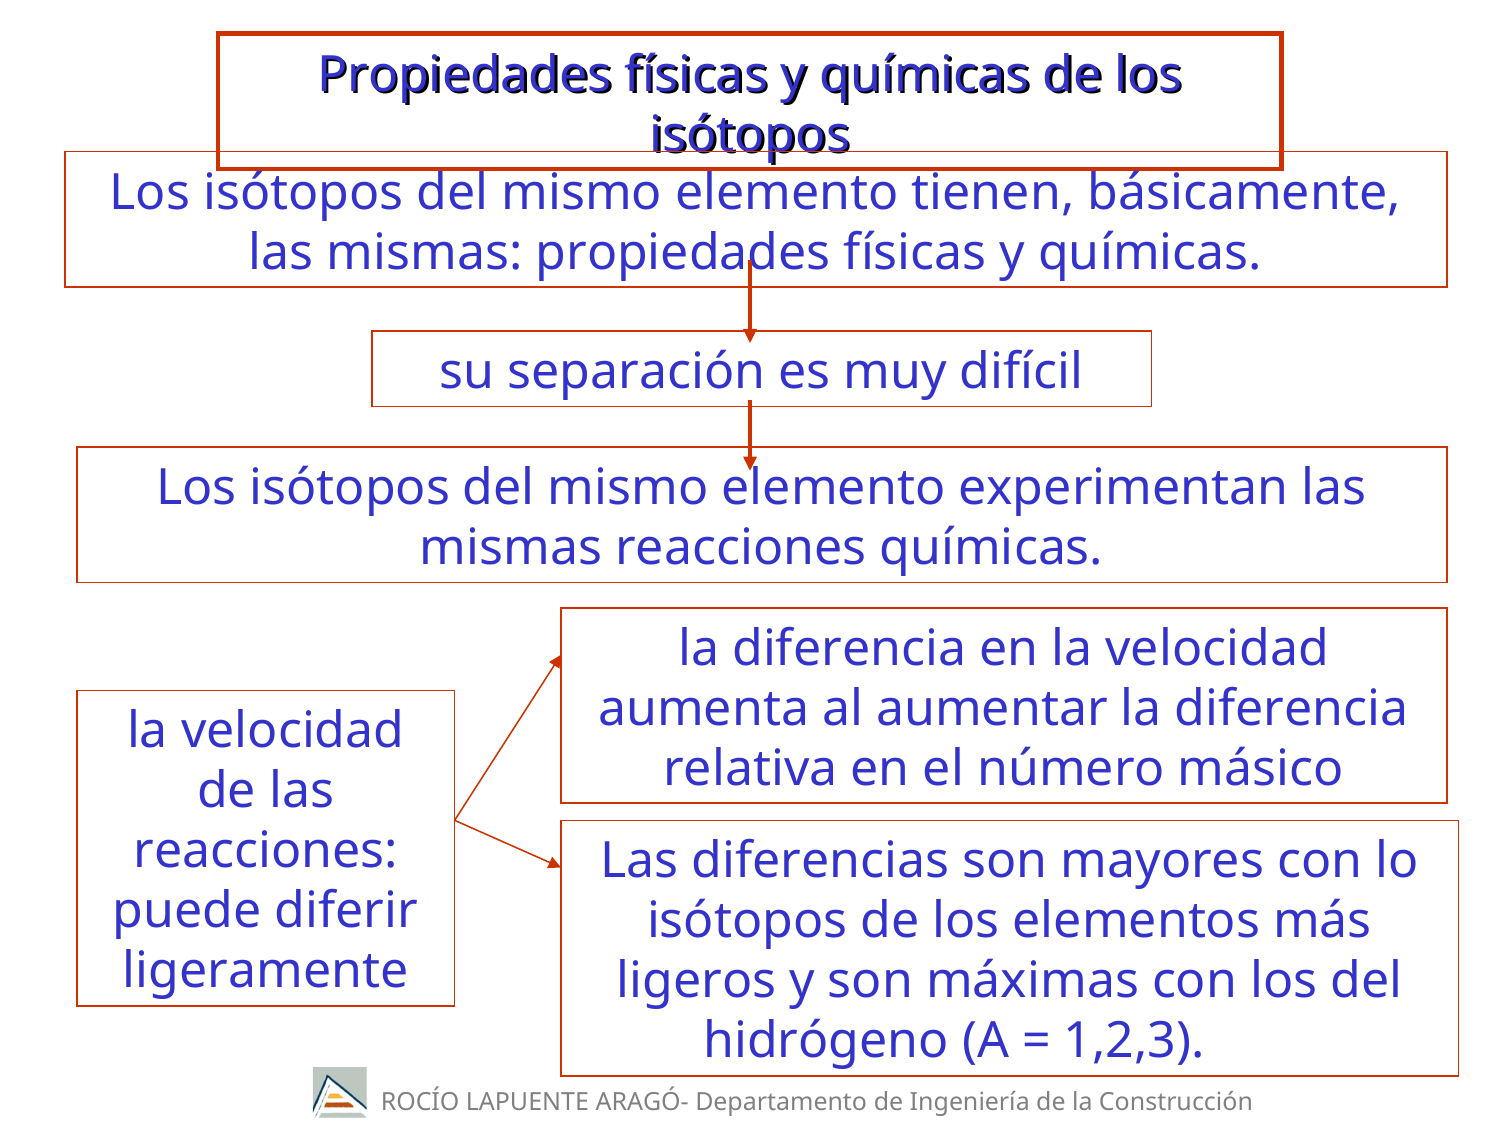

Propiedades físicas y químicas de los isótopos
Los isótopos del mismo elemento tienen, básicamente, las mismas: propiedades físicas y químicas.
su separación es muy difícil
Los isótopos del mismo elemento experimentan las mismas reacciones químicas.
la diferencia en la velocidad aumenta al aumentar la diferencia relativa en el número másico
la velocidad de las reacciones: puede diferir ligeramente
Las diferencias son mayores con lo isótopos de los elementos más ligeros y son máximas con los del hidrógeno (A = 1,2,3).